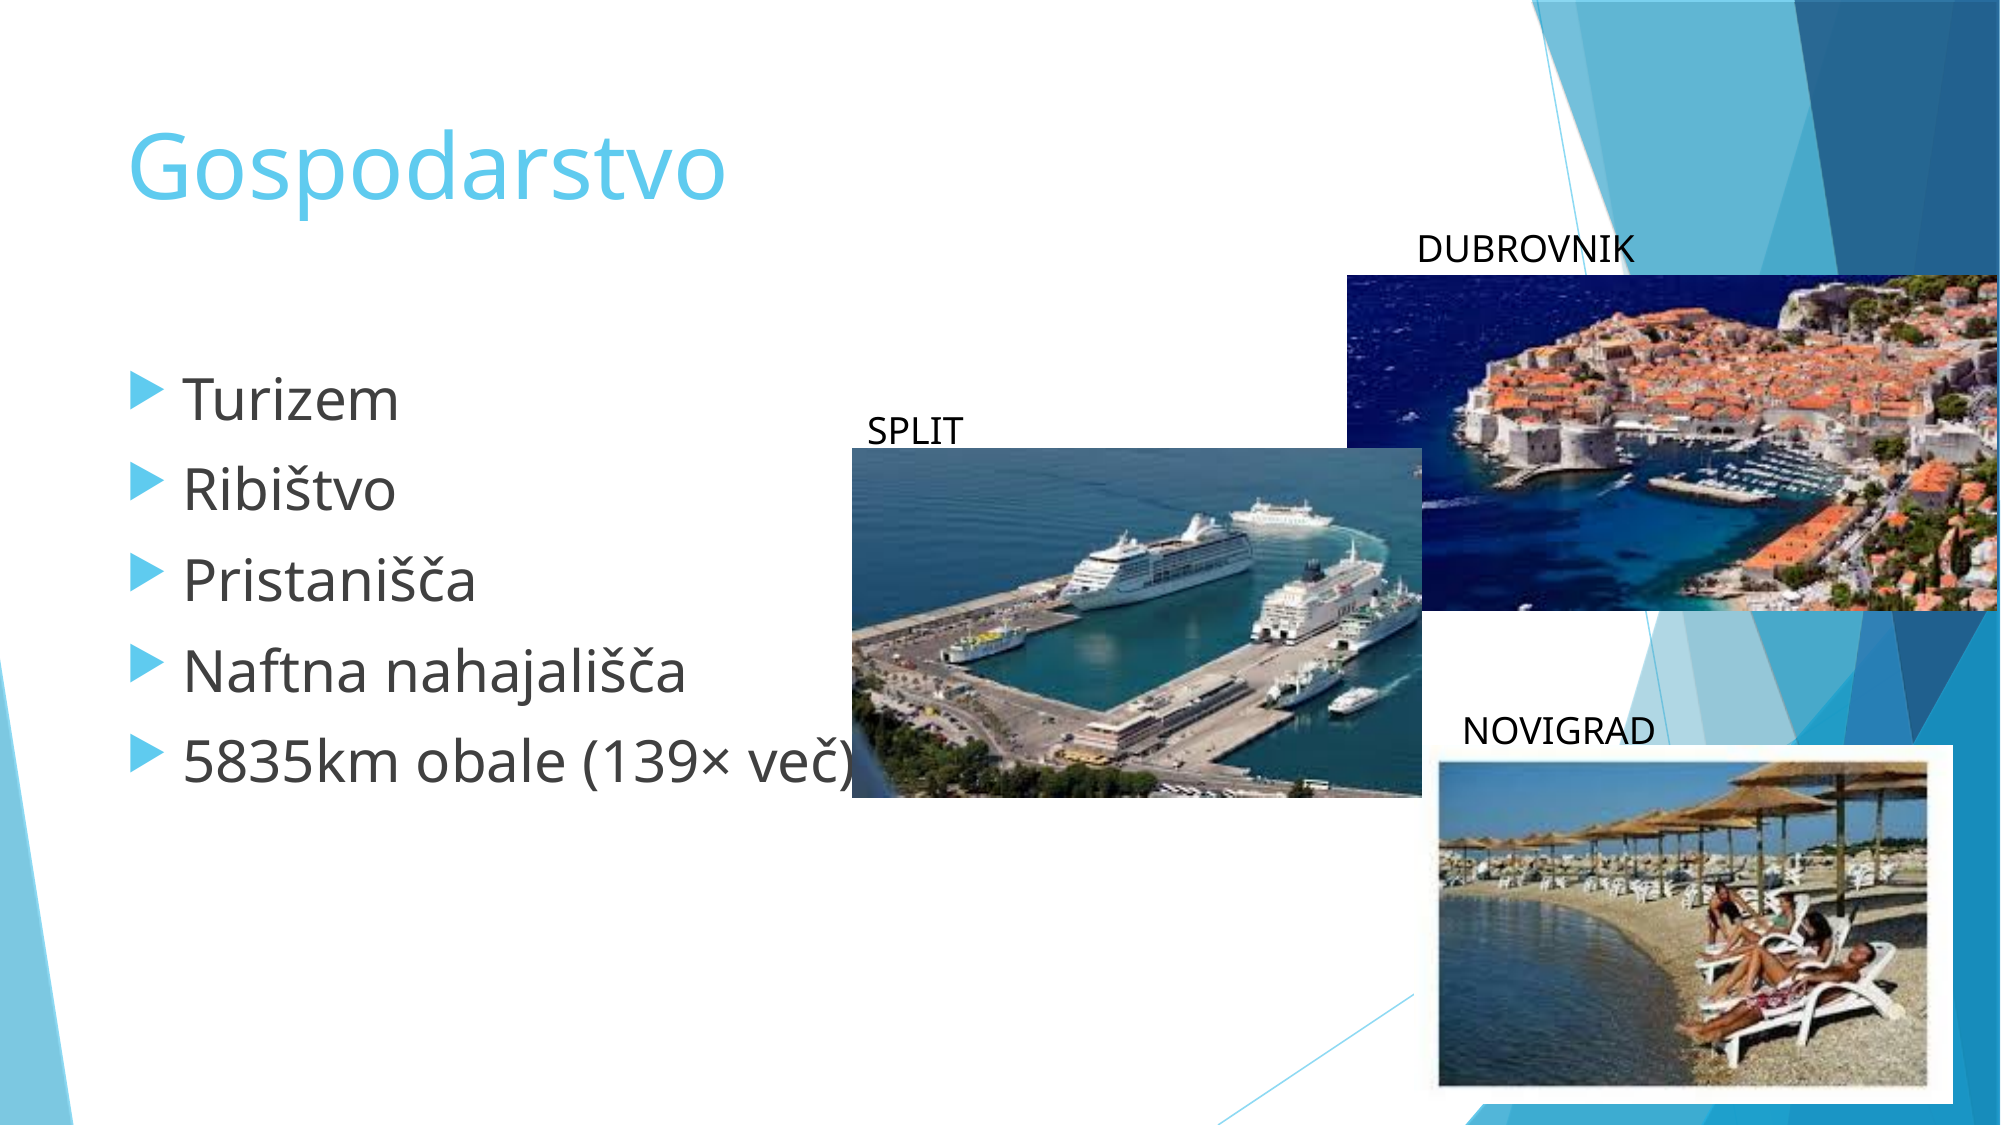

# Gospodarstvo
DUBROVNIK
Turizem
Ribištvo
Pristanišča
Naftna nahajališča
5835km obale (139× več)
SPLIT
NOVIGRAD